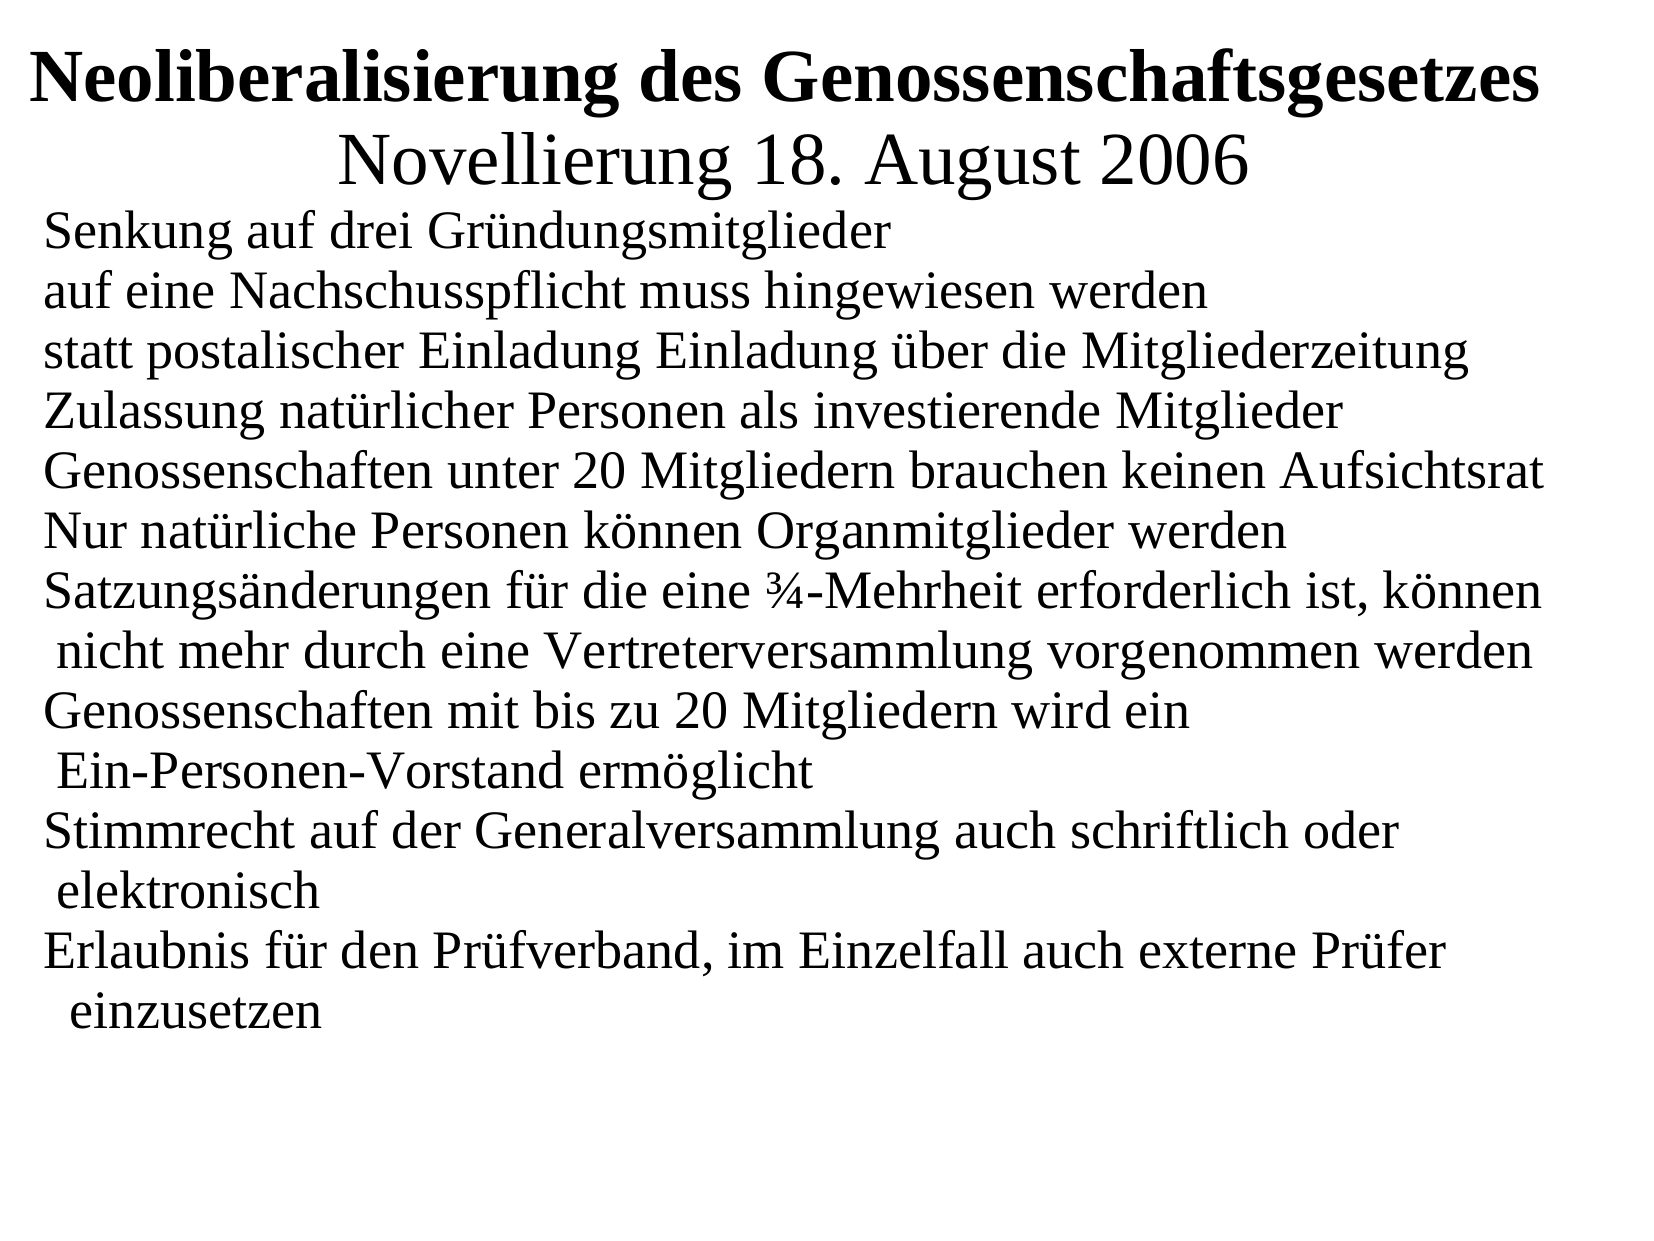

Neoliberalisierung des Genossenschaftsgesetzes
Novellierung 18. August 2006
 Senkung auf drei Gründungsmitglieder
 auf eine Nachschusspflicht muss hingewiesen werden
 statt postalischer Einladung Einladung über die Mitgliederzeitung
 Zulassung natürlicher Personen als investierende Mitglieder
 Genossenschaften unter 20 Mitgliedern brauchen keinen Aufsichtsrat
 Nur natürliche Personen können Organmitglieder werden
 Satzungsänderungen für die eine ¾-Mehrheit erforderlich ist, können
 nicht mehr durch eine Vertreterversammlung vorgenommen werden
 Genossenschaften mit bis zu 20 Mitgliedern wird ein
 Ein-Personen-Vorstand ermöglicht
 Stimmrecht auf der Generalversammlung auch schriftlich oder
 elektronisch
 Erlaubnis für den Prüfverband, im Einzelfall auch externe Prüfer
 einzusetzen